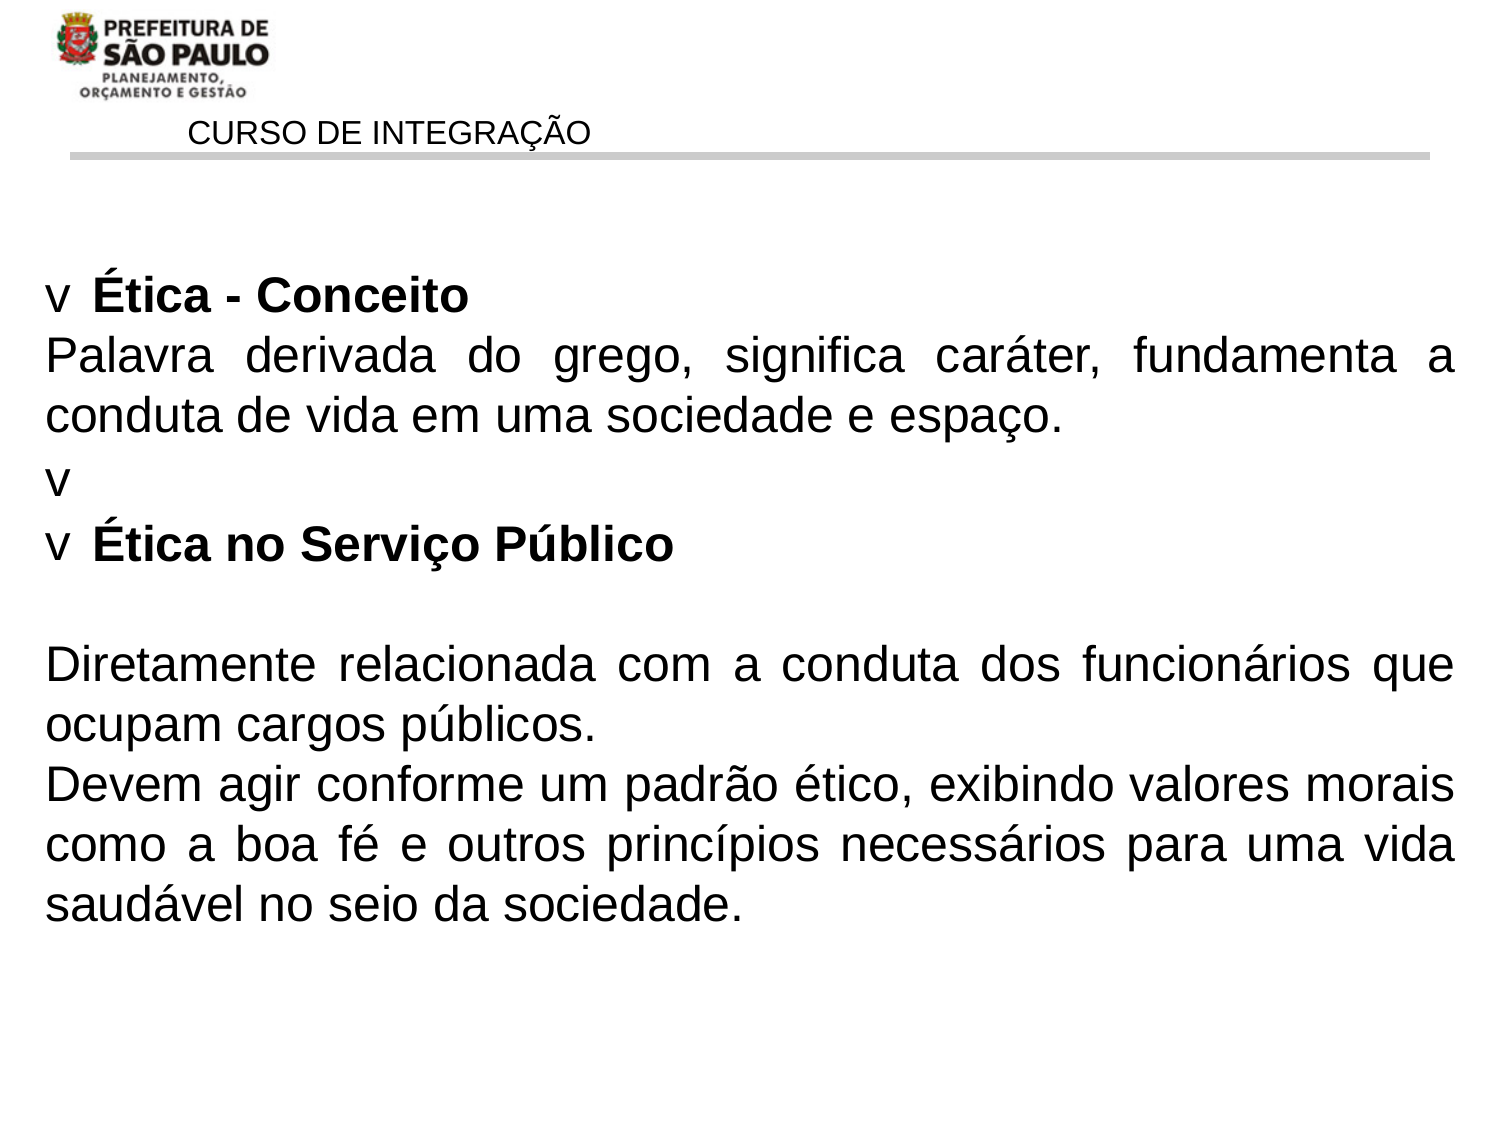

Ética - Conceito
Palavra derivada do grego, significa caráter, fundamenta a conduta de vida em uma sociedade e espaço.
Ética no Serviço Público
Diretamente relacionada com a conduta dos funcionários que ocupam cargos públicos.
Devem agir conforme um padrão ético, exibindo valores morais como a boa fé e outros princípios necessários para uma vida saudável no seio da sociedade.